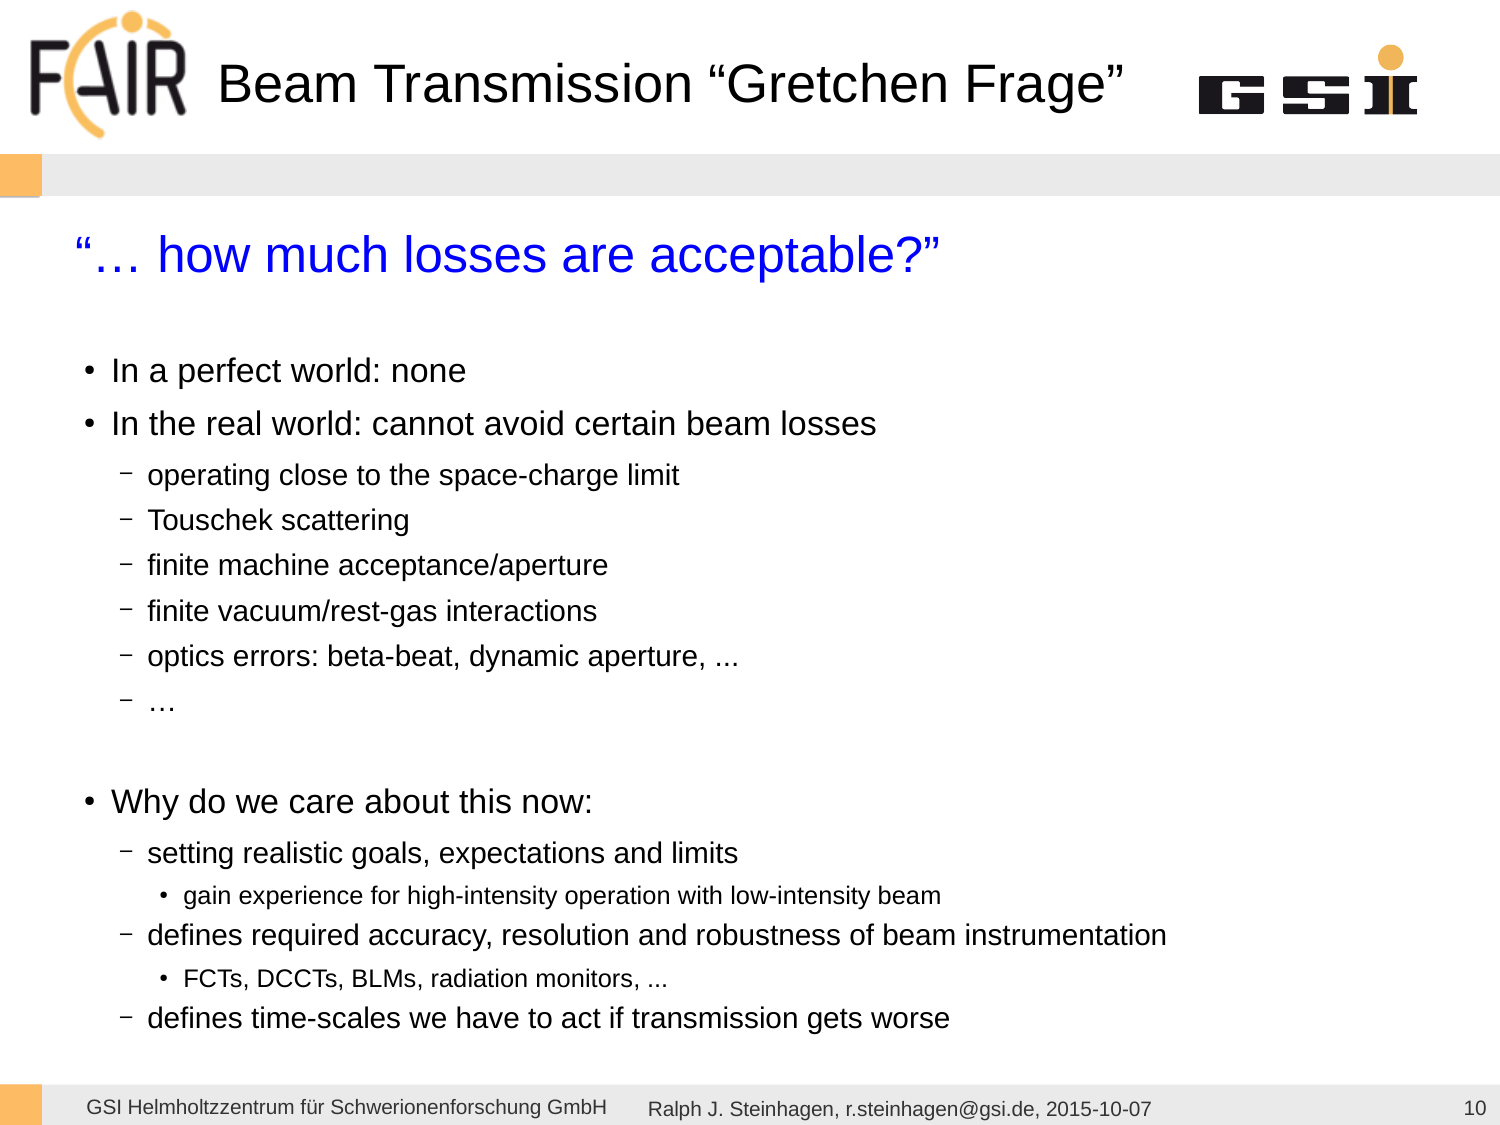

# Beam Transmission “Gretchen Frage”
“… how much losses are acceptable?”
In a perfect world: none
In the real world: cannot avoid certain beam losses
operating close to the space-charge limit
Touschek scattering
finite machine acceptance/aperture
finite vacuum/rest-gas interactions
optics errors: beta-beat, dynamic aperture, ...
…
Why do we care about this now:
setting realistic goals, expectations and limits
gain experience for high-intensity operation with low-intensity beam
defines required accuracy, resolution and robustness of beam instrumentation
FCTs, DCCTs, BLMs, radiation monitors, ...
defines time-scales we have to act if transmission gets worse